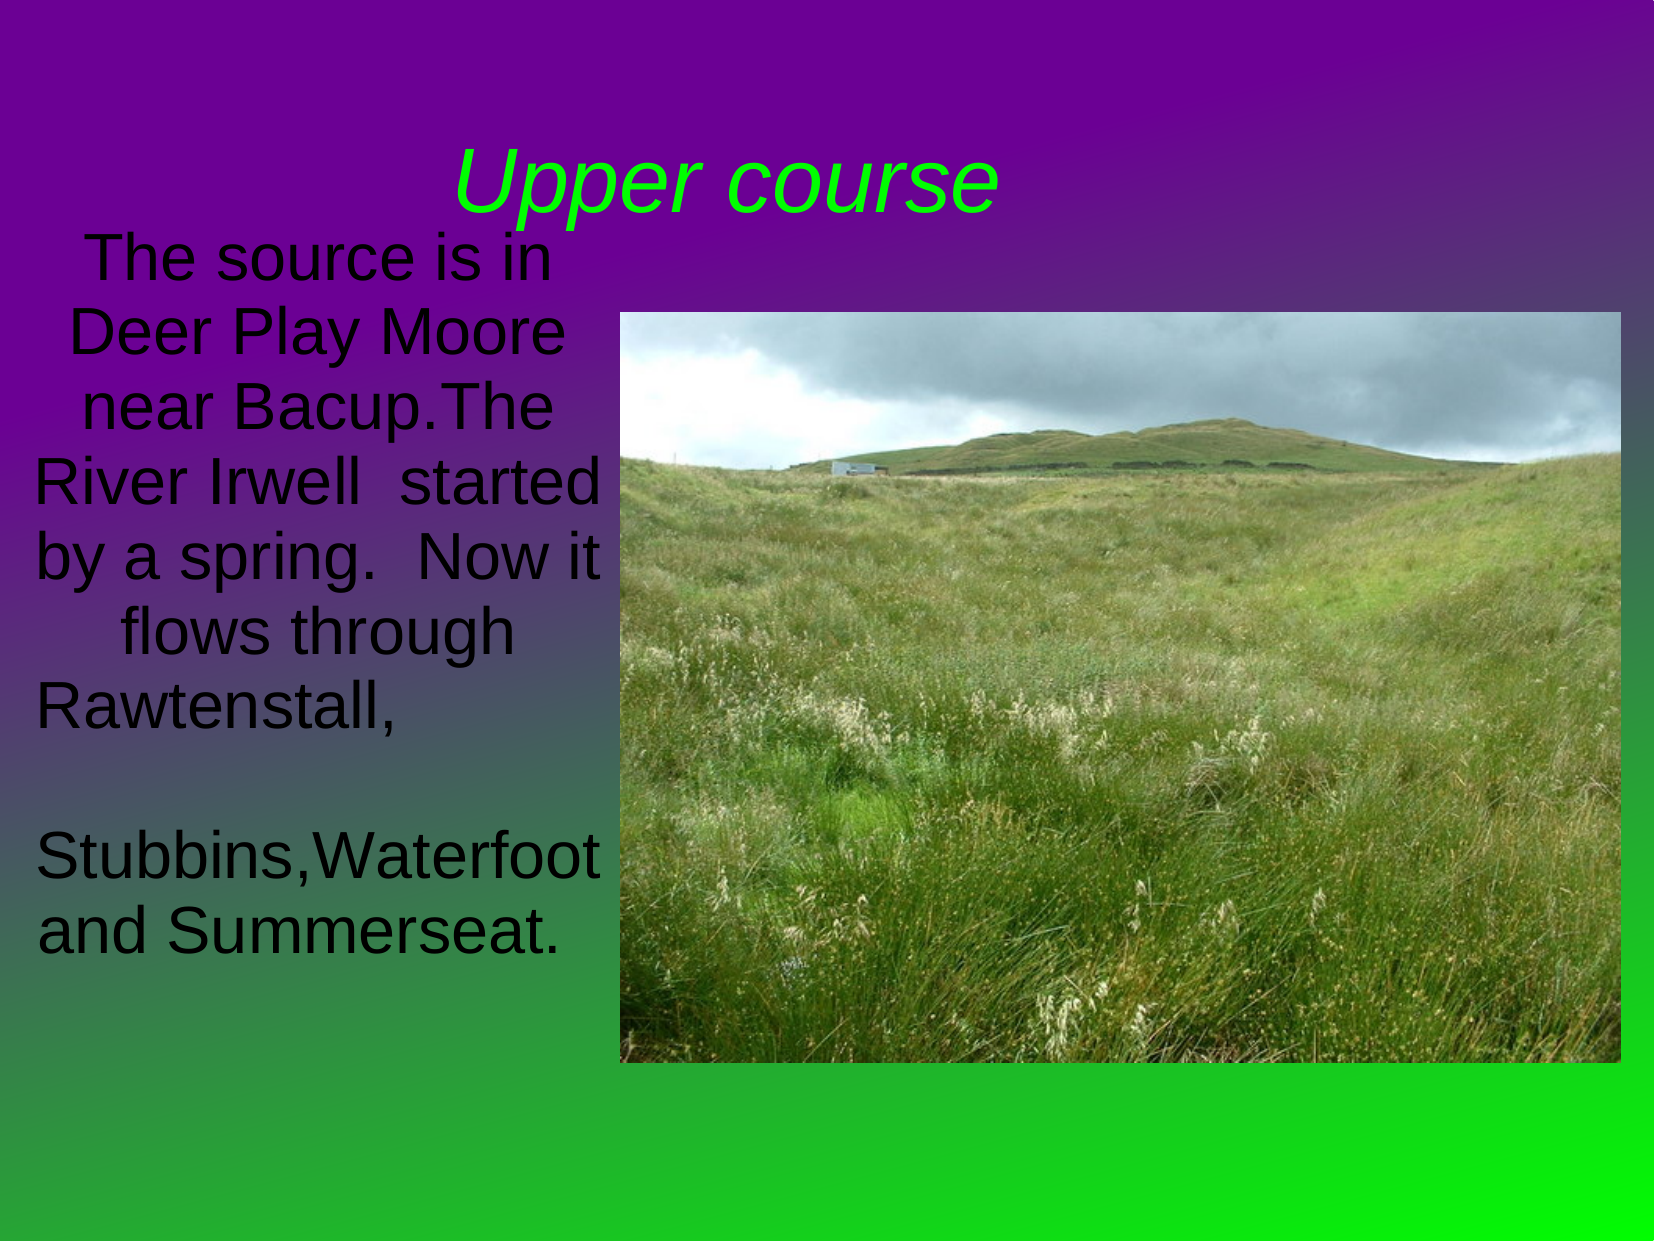

# Upper course
The source is in Deer Play Moore near Bacup.The River Irwell started by a spring. Now it flows through Rawtenstall, Stubbins,Waterfootand Summerseat.